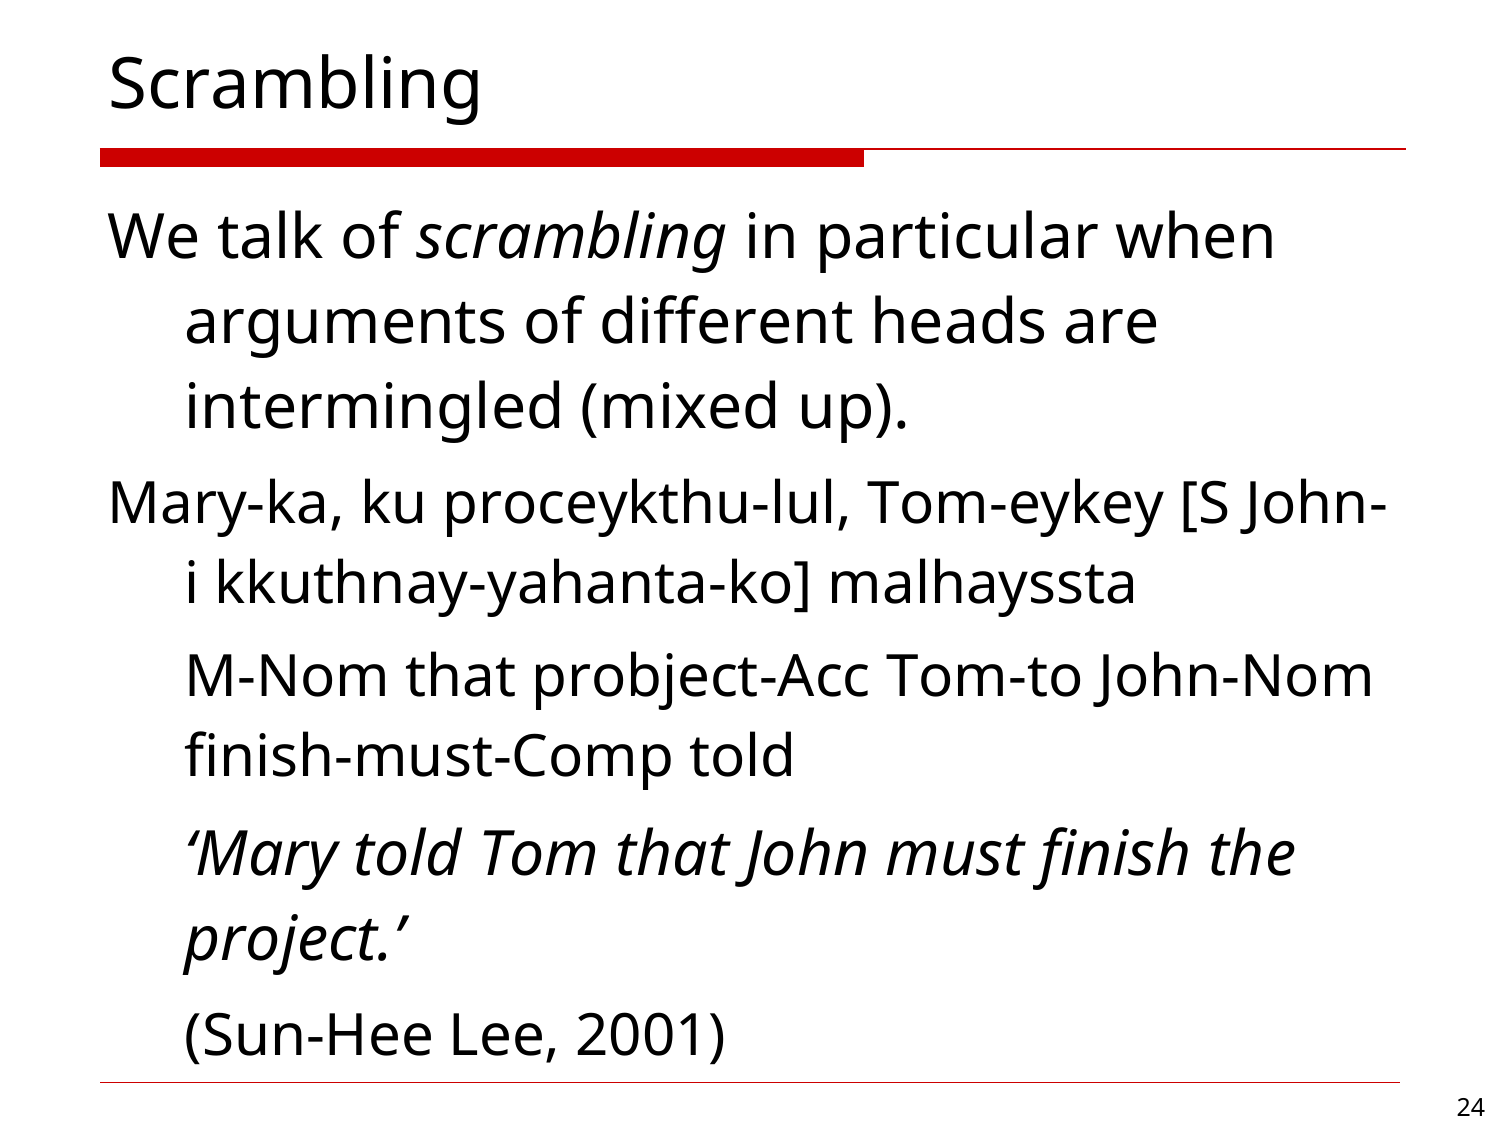

# Scrambling
We talk of scrambling in particular when arguments of different heads are intermingled (mixed up).
Mary-ka, ku proceykthu-lul, Tom-eykey [S John-i kkuthnay-yahanta-ko] malhayssta
	M-Nom that probject-Acc Tom-to John-Nom finish-must-Comp told
	‘Mary told Tom that John must finish the project.’
	(Sun-Hee Lee, 2001)
24